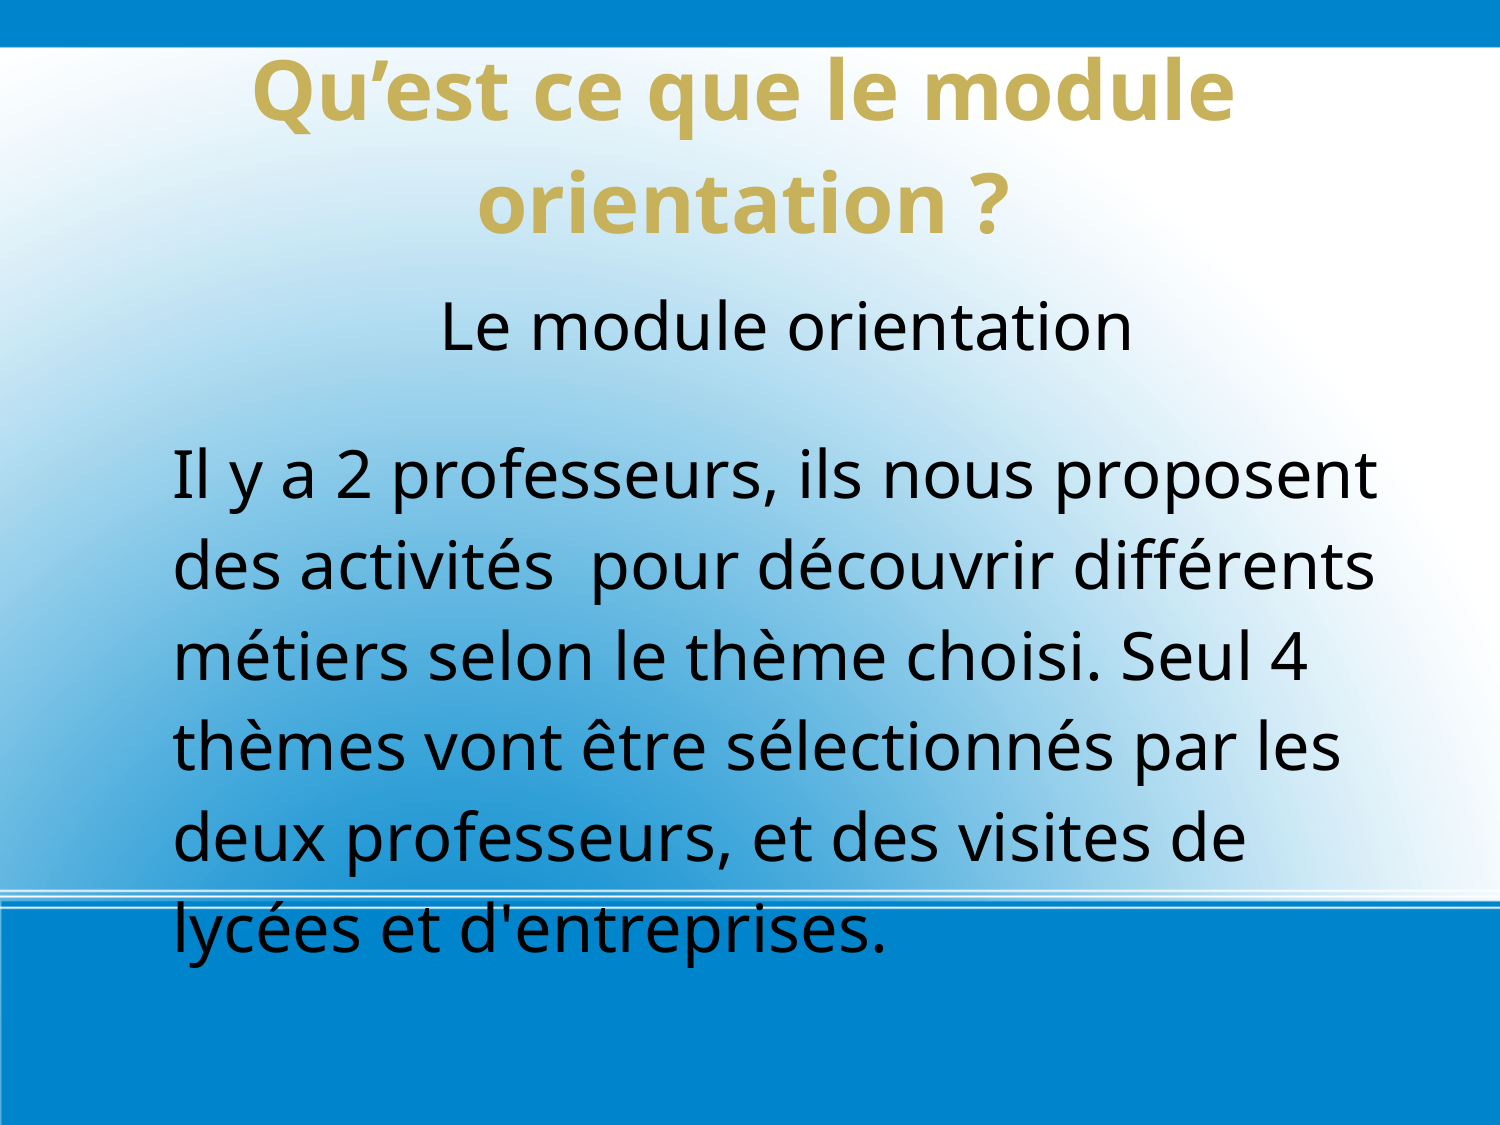

Qu’est ce que le module orientation ?
# Le module orientation
Il y a 2 professeurs, ils nous proposent des activités pour découvrir différents métiers selon le thème choisi. Seul 4 thèmes vont être sélectionnés par les deux professeurs, et des visites de lycées et d'entreprises.